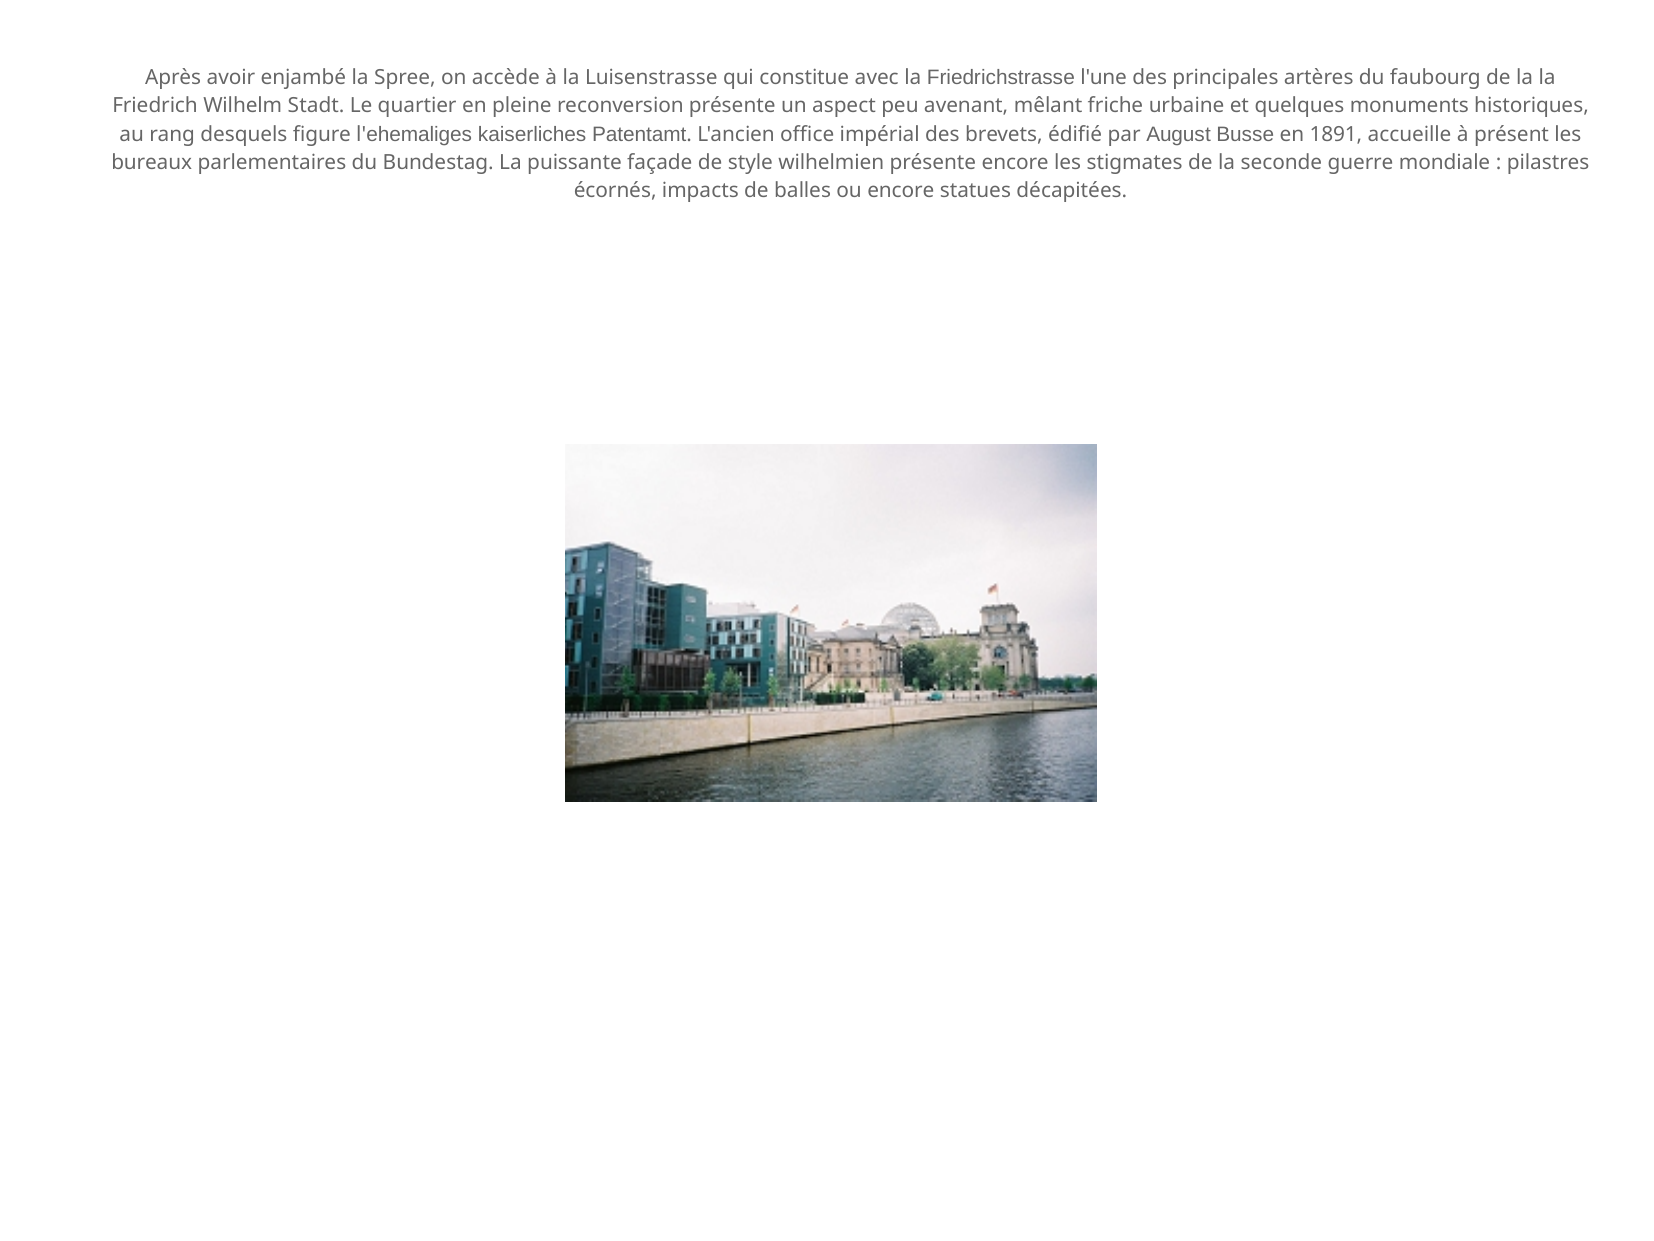

# Après avoir enjambé la Spree, on accède à la Luisenstrasse qui constitue avec la Friedrichstrasse l'une des principales artères du faubourg de la la Friedrich Wilhelm Stadt. Le quartier en pleine reconversion présente un aspect peu avenant, mêlant friche urbaine et quelques monuments historiques, au rang desquels figure l'ehemaliges kaiserliches Patentamt. L'ancien office impérial des brevets, édifié par August Busse en 1891, accueille à présent les bureaux parlementaires du Bundestag. La puissante façade de style wilhelmien présente encore les stigmates de la seconde guerre mondiale : pilastres écornés, impacts de balles ou encore statues décapitées.